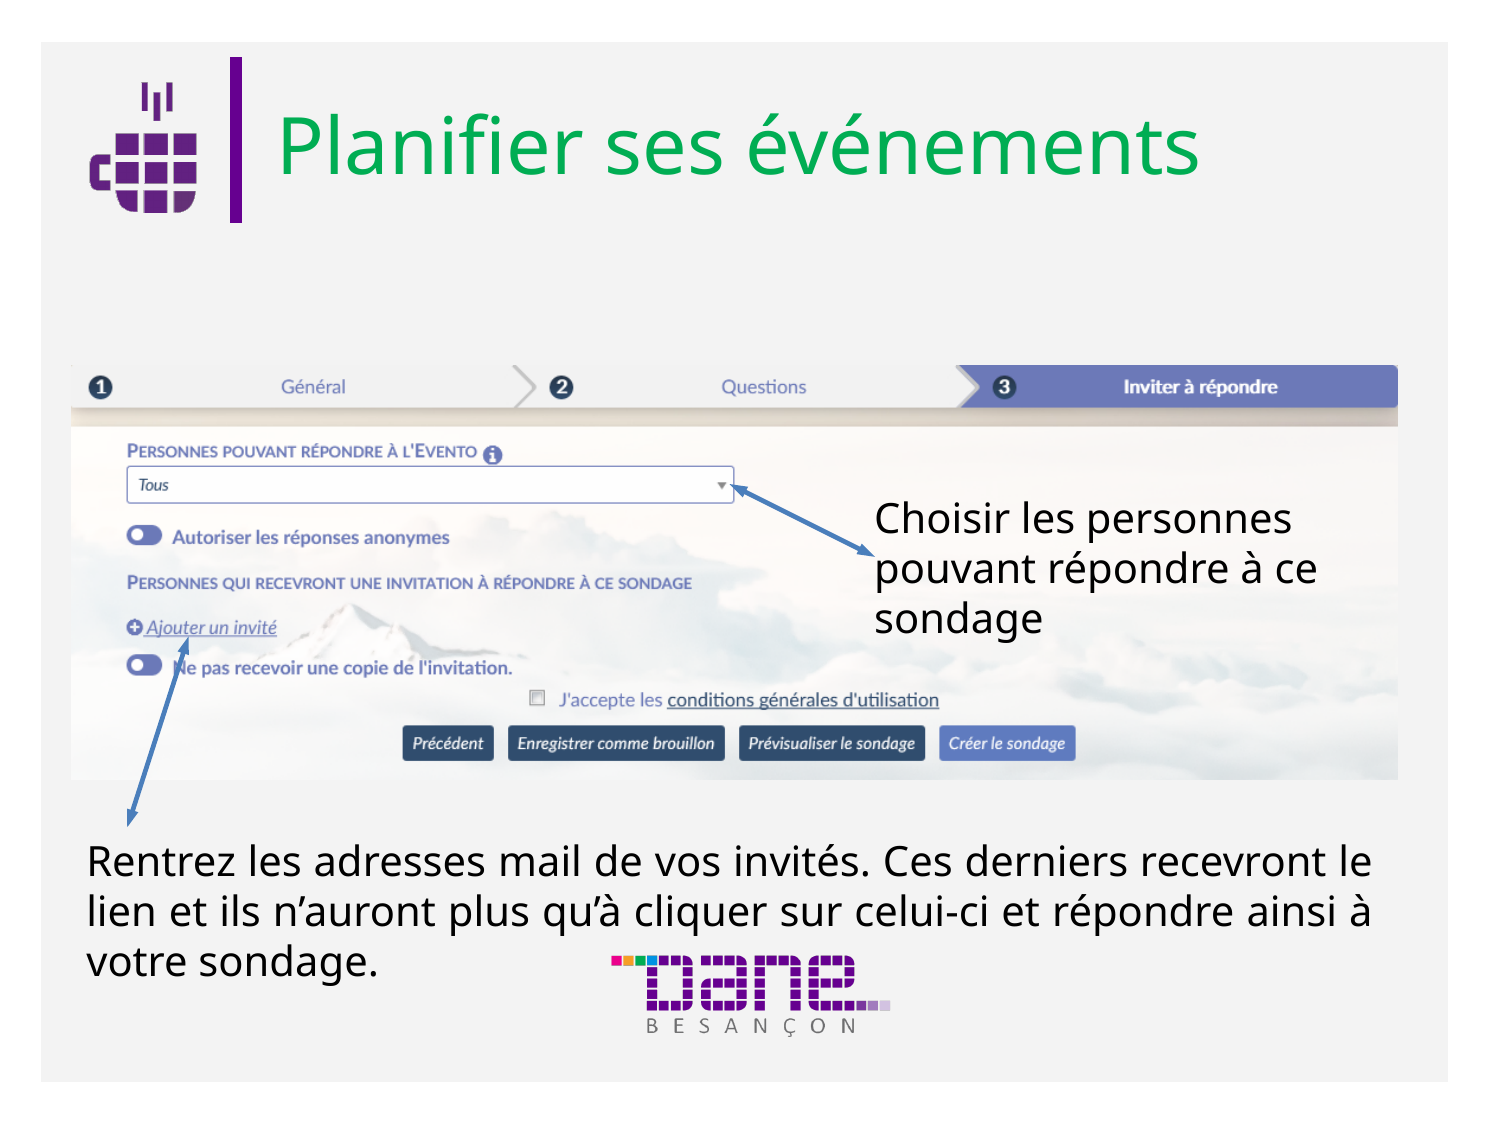

Planifier ses événements
Choisir les personnes pouvant répondre à ce sondage
Rentrez les adresses mail de vos invités. Ces derniers recevront le lien et ils n’auront plus qu’à cliquer sur celui-ci et répondre ainsi à votre sondage.